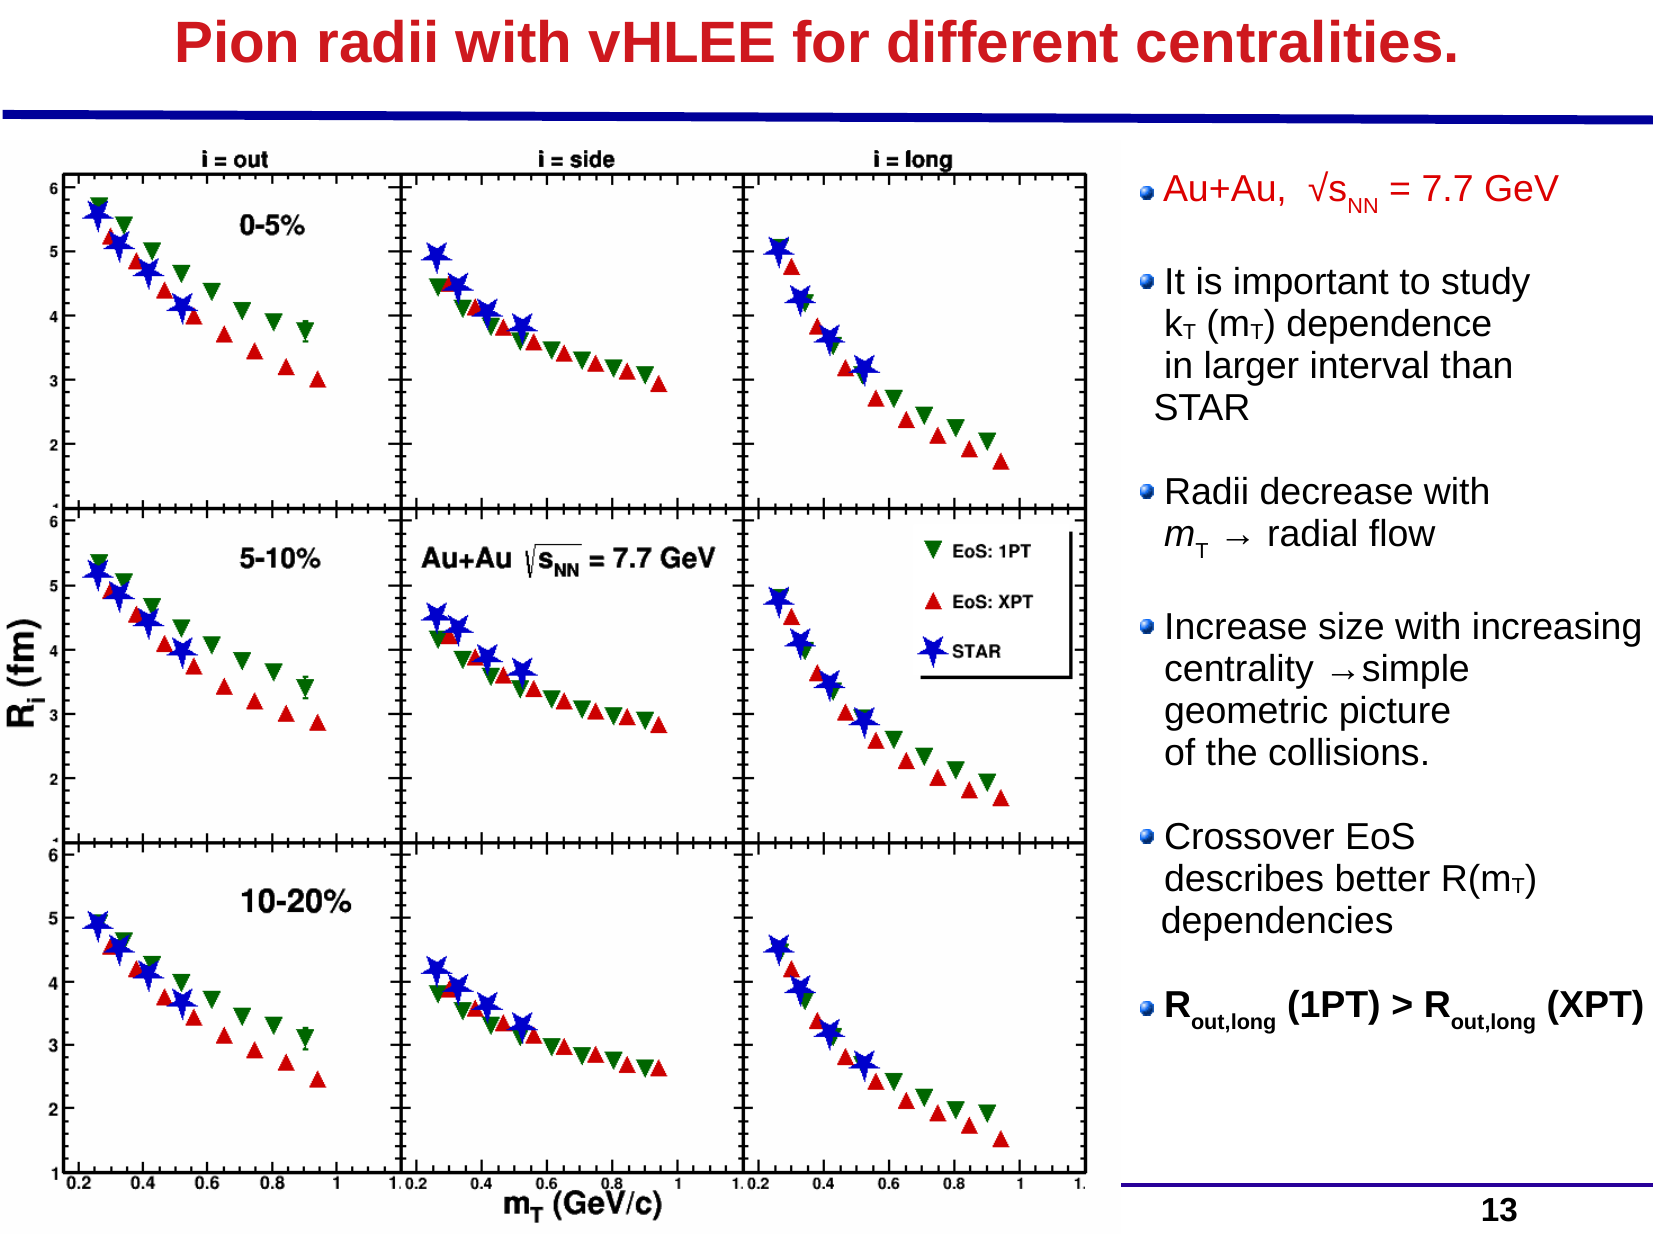

Pion radii with vHLEE for different centralities.
 Au+Au, √sNN = 7.7 GeV
 It is important to study
 kT (mT) dependence
 in larger interval than
STAR
 Radii decrease with
 mT → radial flow
 Increase size with increasing
 centrality →simple
 geometric picture
 of the collisions.
 Crossover EoS
 describes better R(mT) dependencies
 Rout,long (1PT) > Rout,long (XPT)
 L.Mal